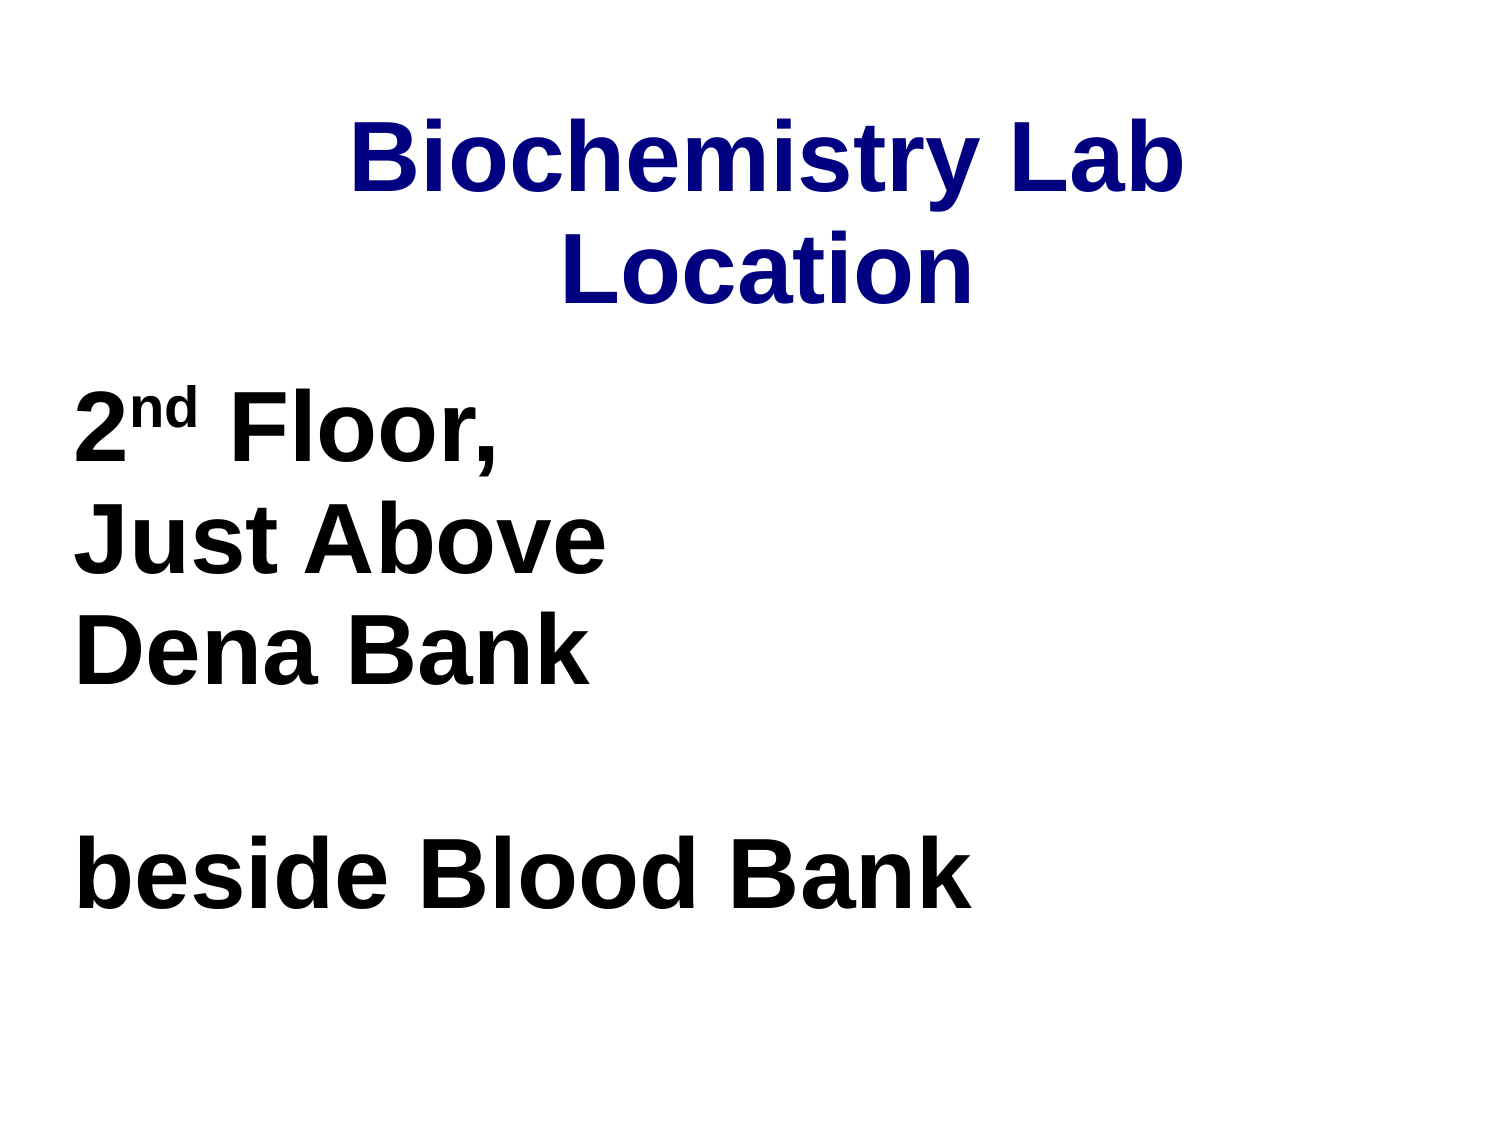

Biochemistry Lab Location
2nd Floor,
Just Above
Dena Bank
beside Blood Bank